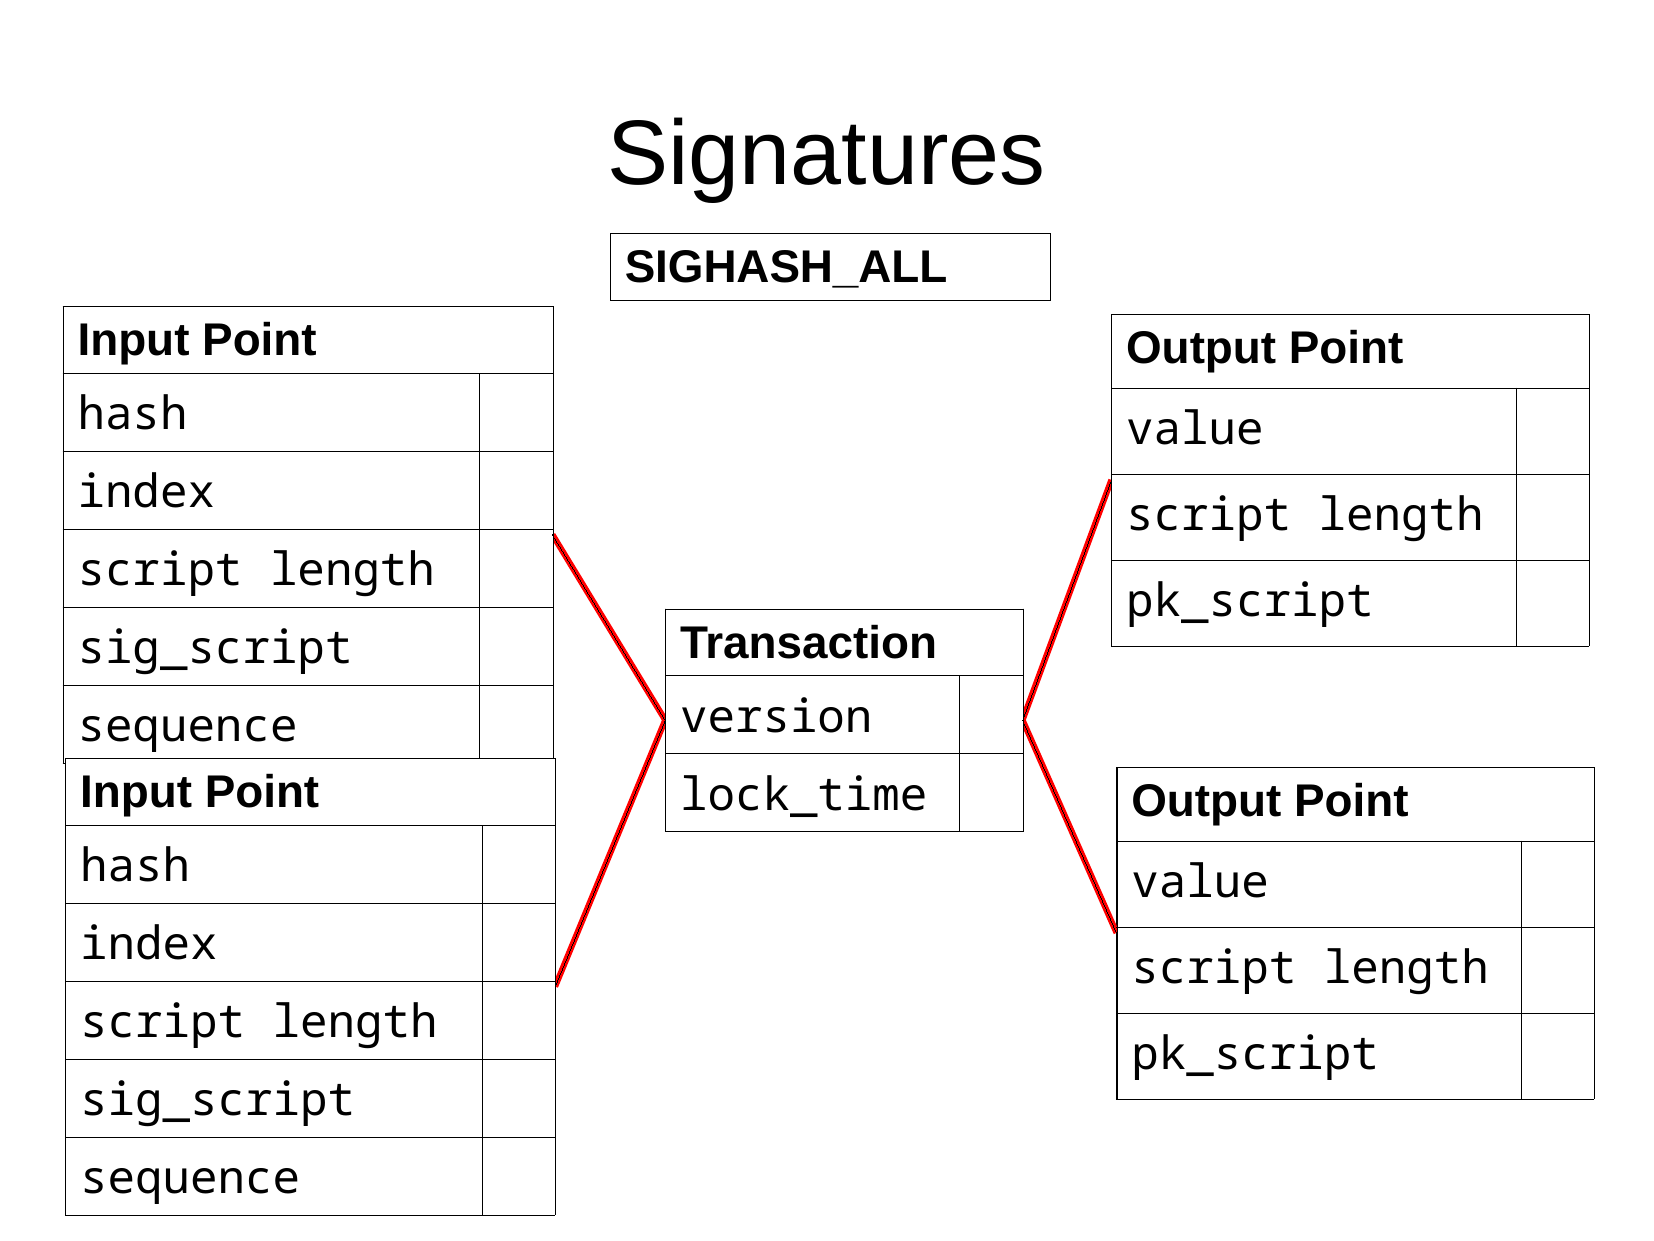

# Signatures
SIGHASH_ALL
| Input Point | |
| --- | --- |
| hash | |
| index | |
| script length | |
| sig\_script | |
| sequence | |
| Output Point | |
| --- | --- |
| value | |
| script length | |
| pk\_script | |
| Transaction | |
| --- | --- |
| version | |
| lock\_time | |
| Input Point | |
| --- | --- |
| hash | |
| index | |
| script length | |
| sig\_script | |
| sequence | |
| Output Point | |
| --- | --- |
| value | |
| script length | |
| pk\_script | |
| Input Point | |
| --- | --- |
| hash | |
| index | |
| script length | |
| sig\_script | |
| sequence | |
| Output Point | |
| --- | --- |
| value | |
| script length | |
| pk\_script | |
| Transaction | |
| --- | --- |
| version | |
| lock\_time | |
| Input Point | |
| --- | --- |
| hash | |
| index | |
| script length | |
| sig\_script | |
| sequence | |
| Output Point | |
| --- | --- |
| value | |
| script length | |
| pk\_script | |